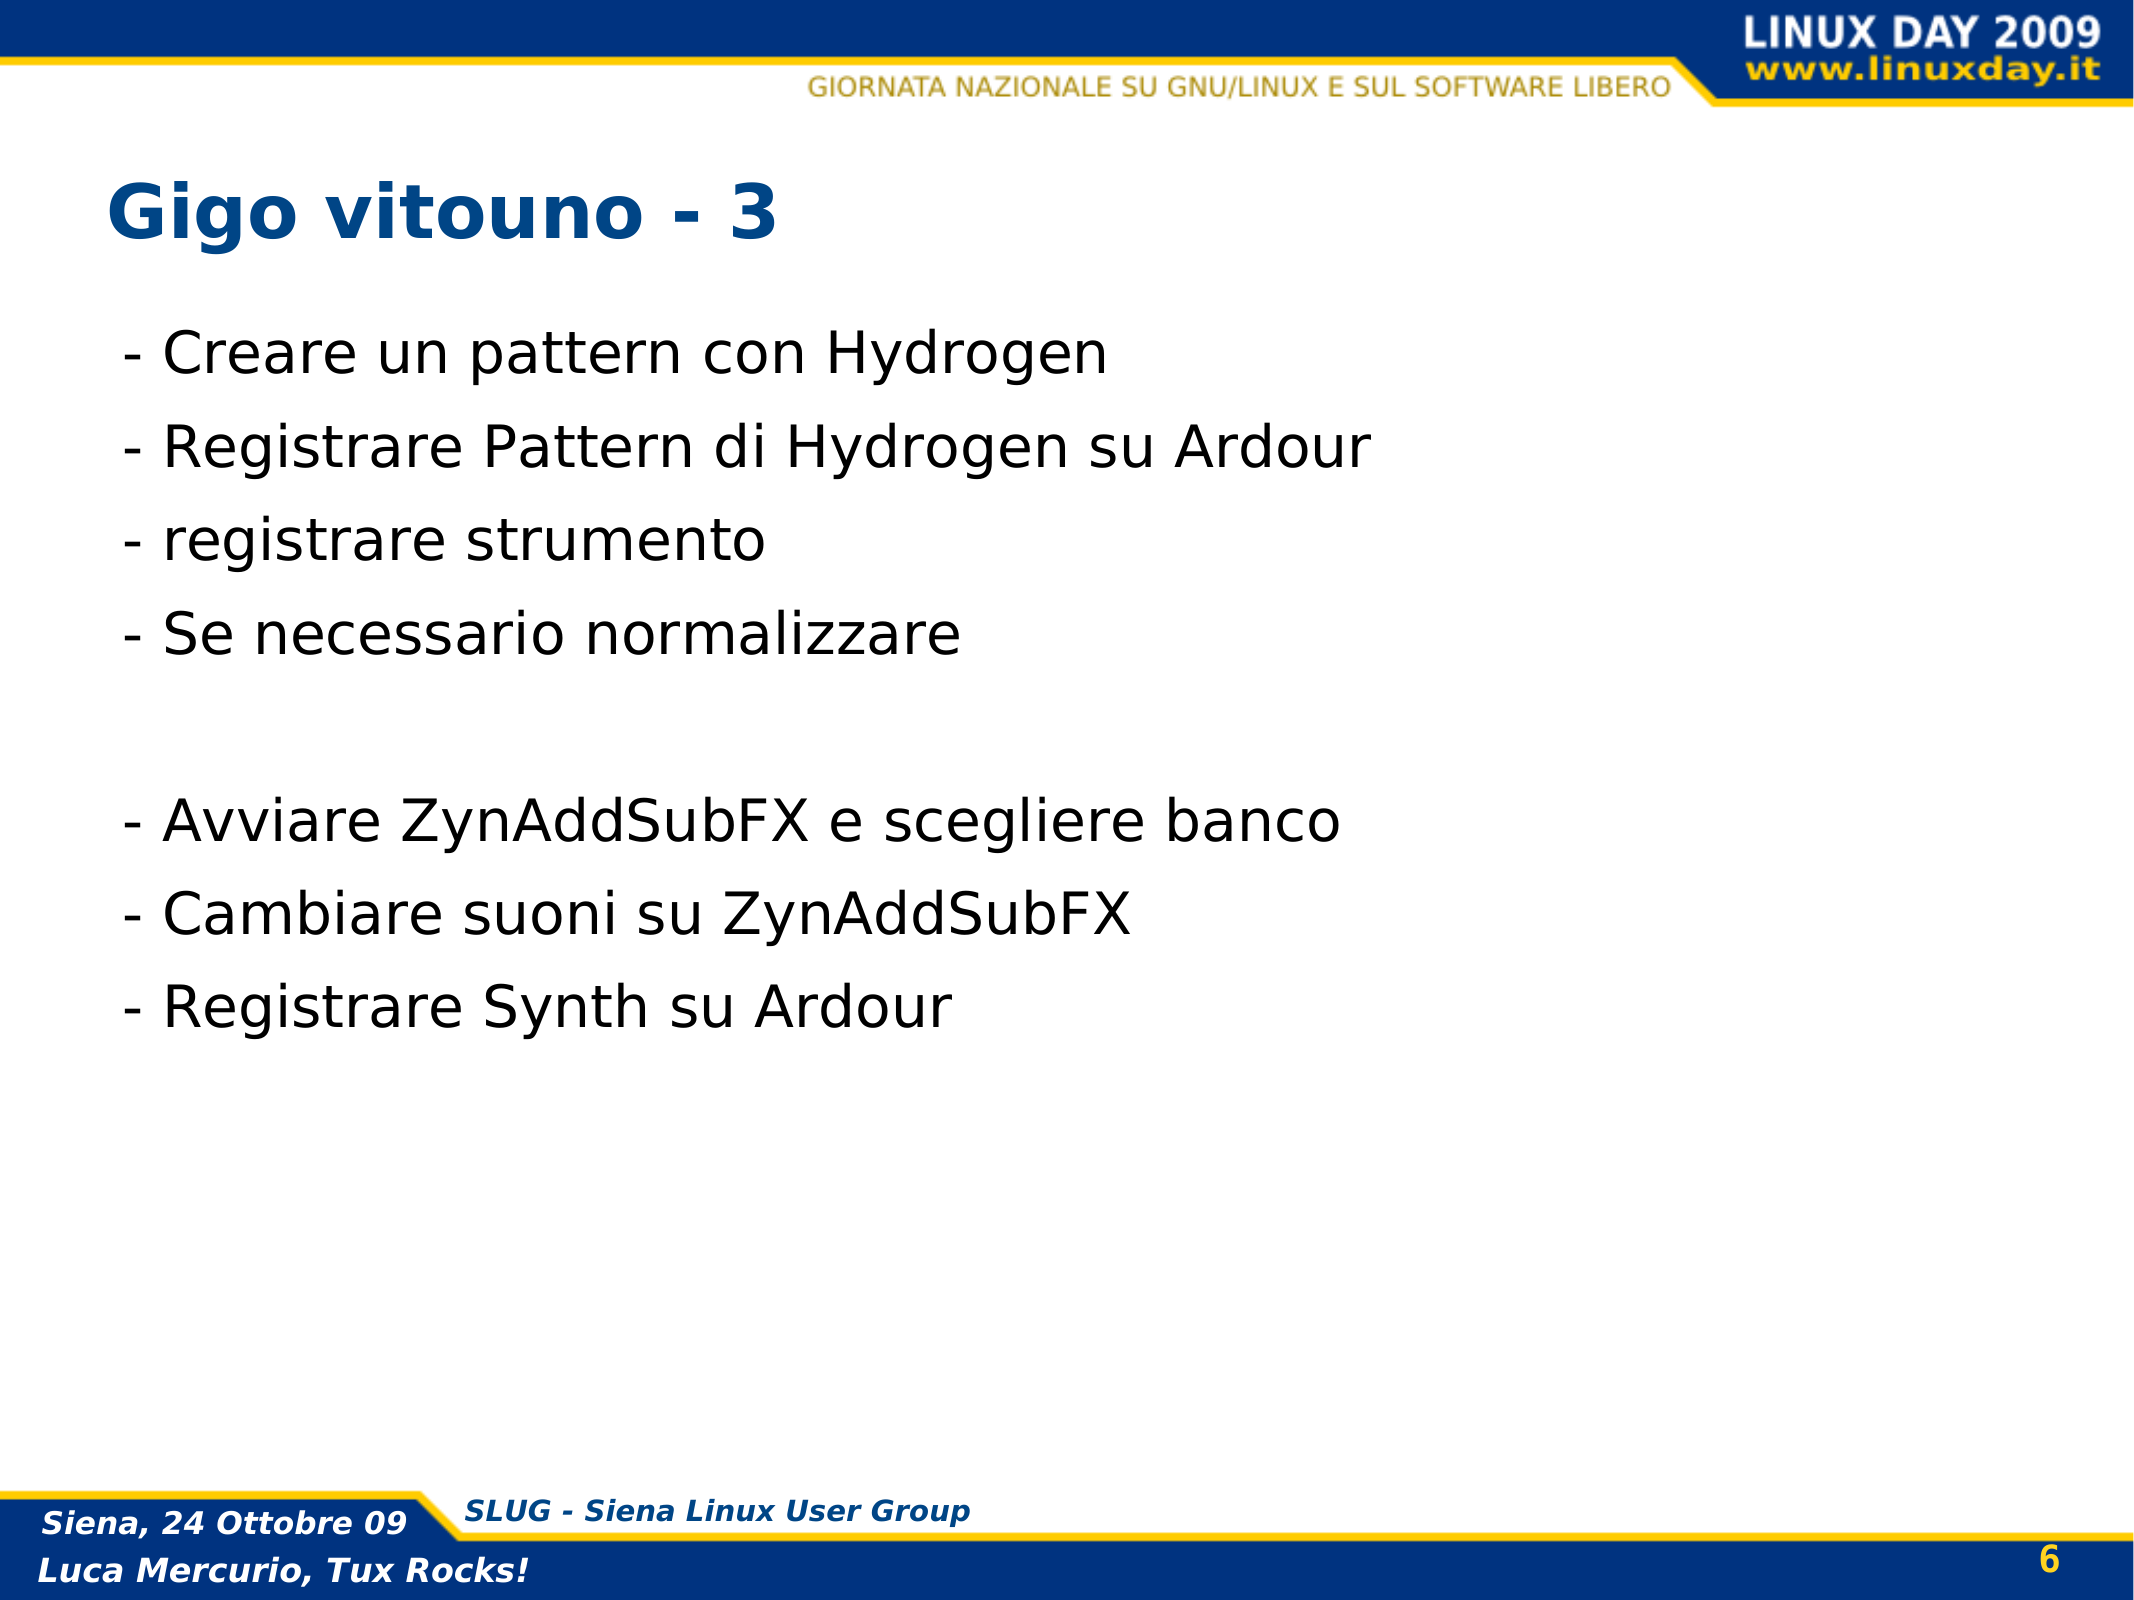

# Gigo vitouno - 3
- Creare un pattern con Hydrogen
- Registrare Pattern di Hydrogen su Ardour
- registrare strumento
- Se necessario normalizzare
- Avviare ZynAddSubFX e scegliere banco
- Cambiare suoni su ZynAddSubFX
- Registrare Synth su Ardour